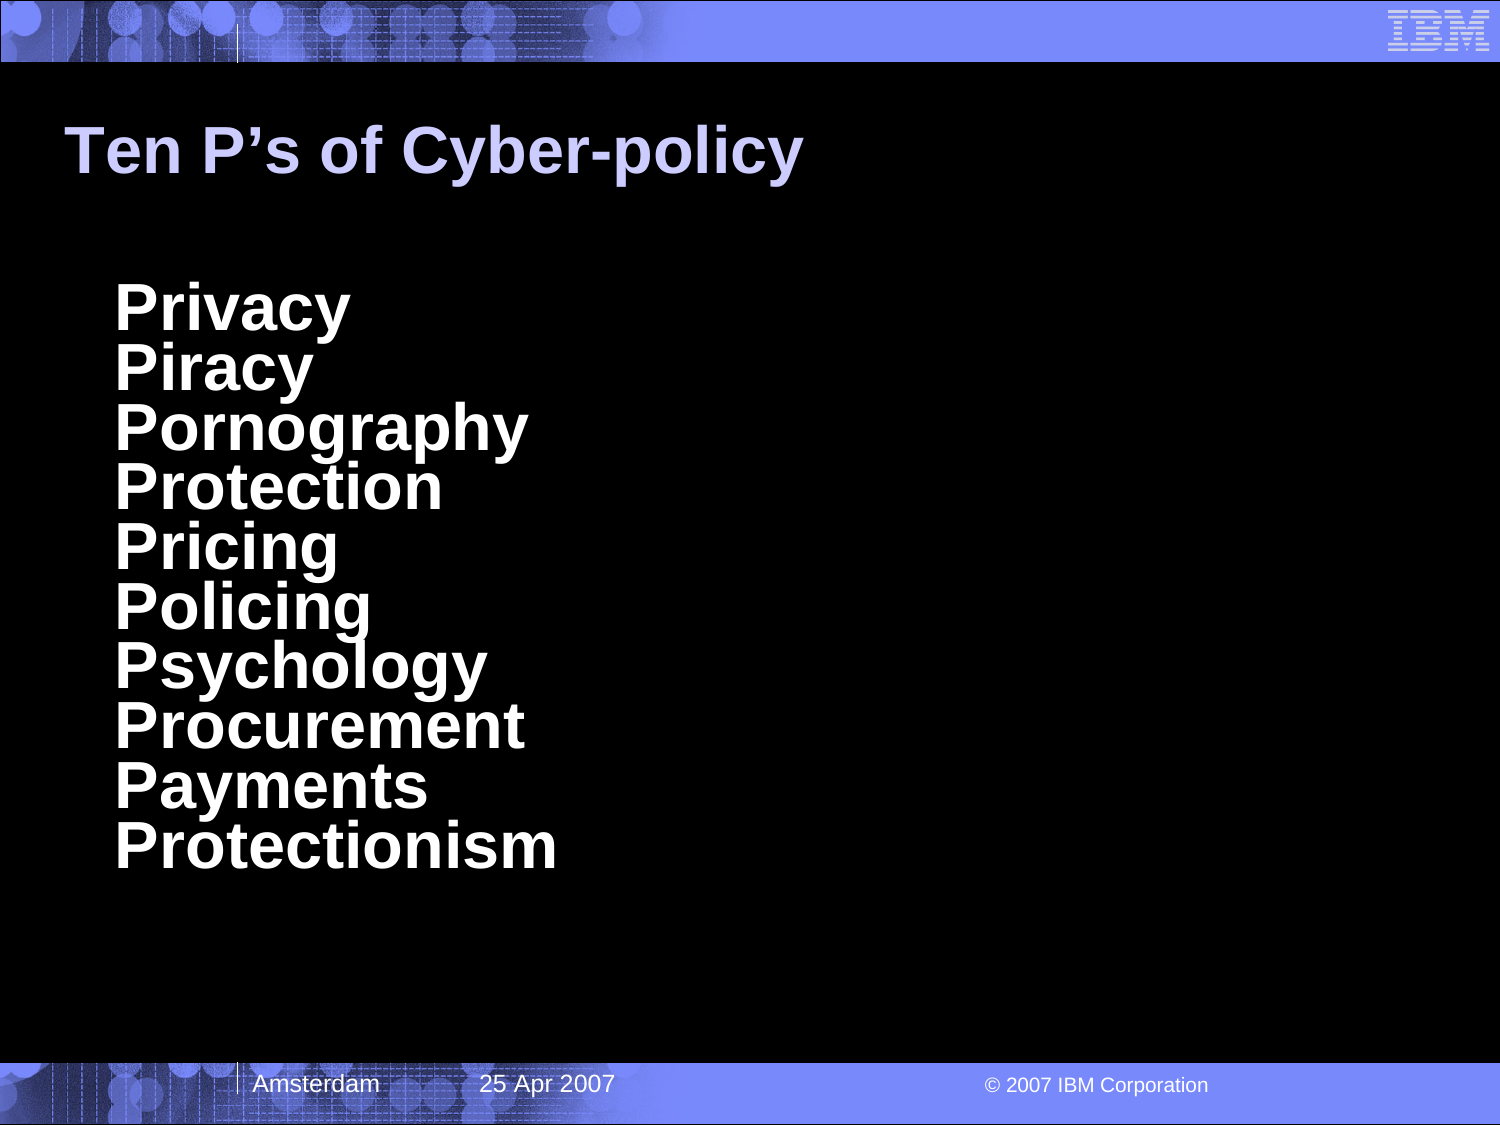

# Ten P’s of Cyber-policy
Privacy
Piracy
Pornography
Protection
Pricing
Policing
Psychology
Procurement
Payments
Protectionism